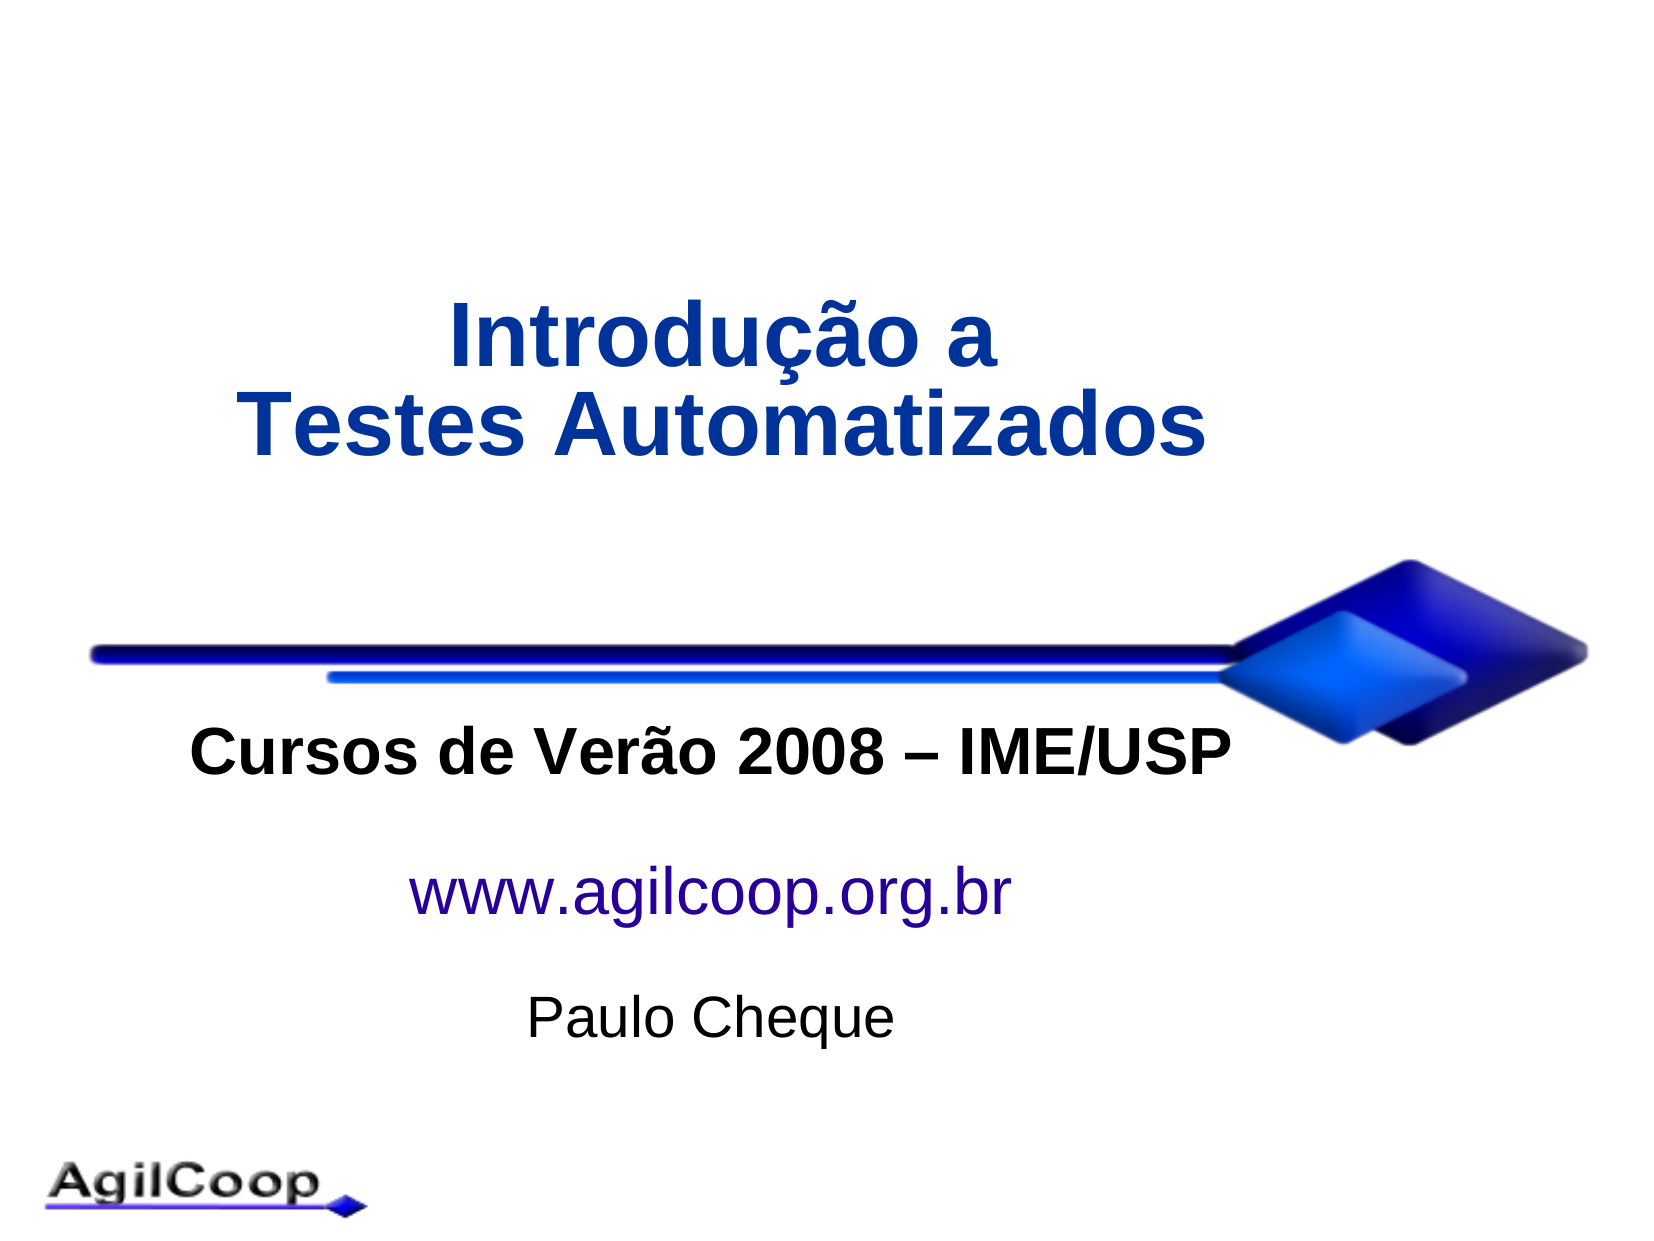

# Introdução a Testes Automatizados
Cursos de Verão 2008 – IME/USP
www.agilcoop.org.br
Paulo Cheque